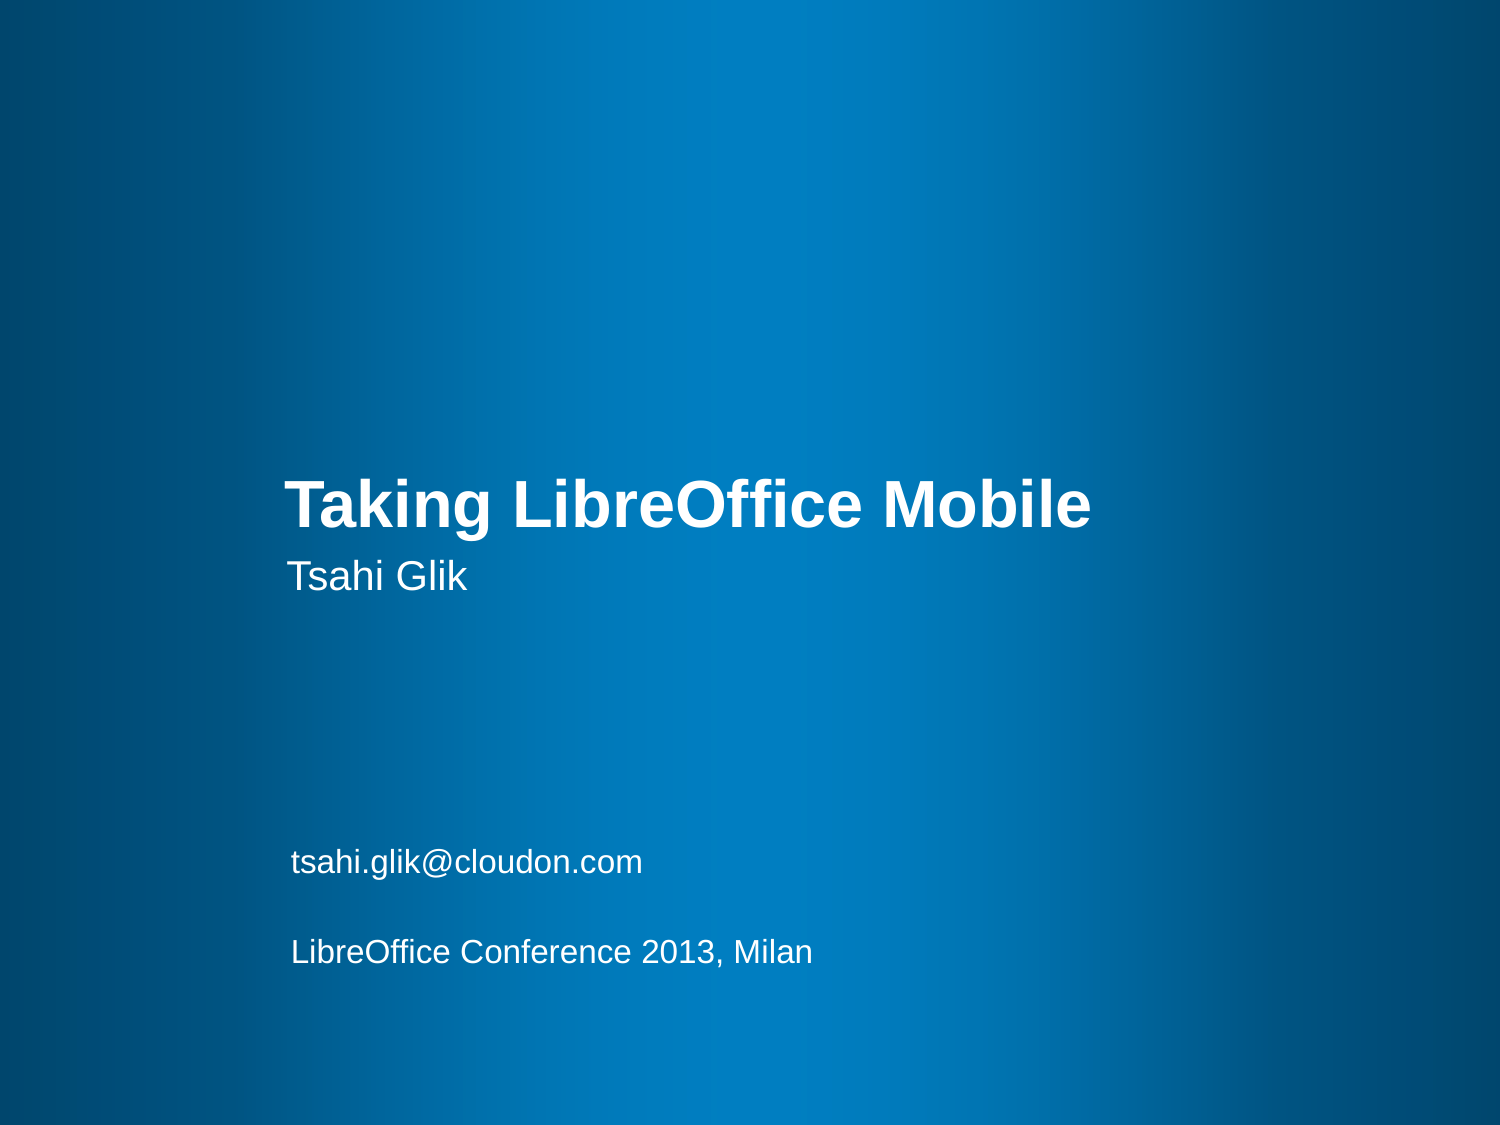

Taking LibreOffice Mobile
Tsahi Glik
# tsahi.glik@cloudon.com
LibreOffice Conference 2013, Milan